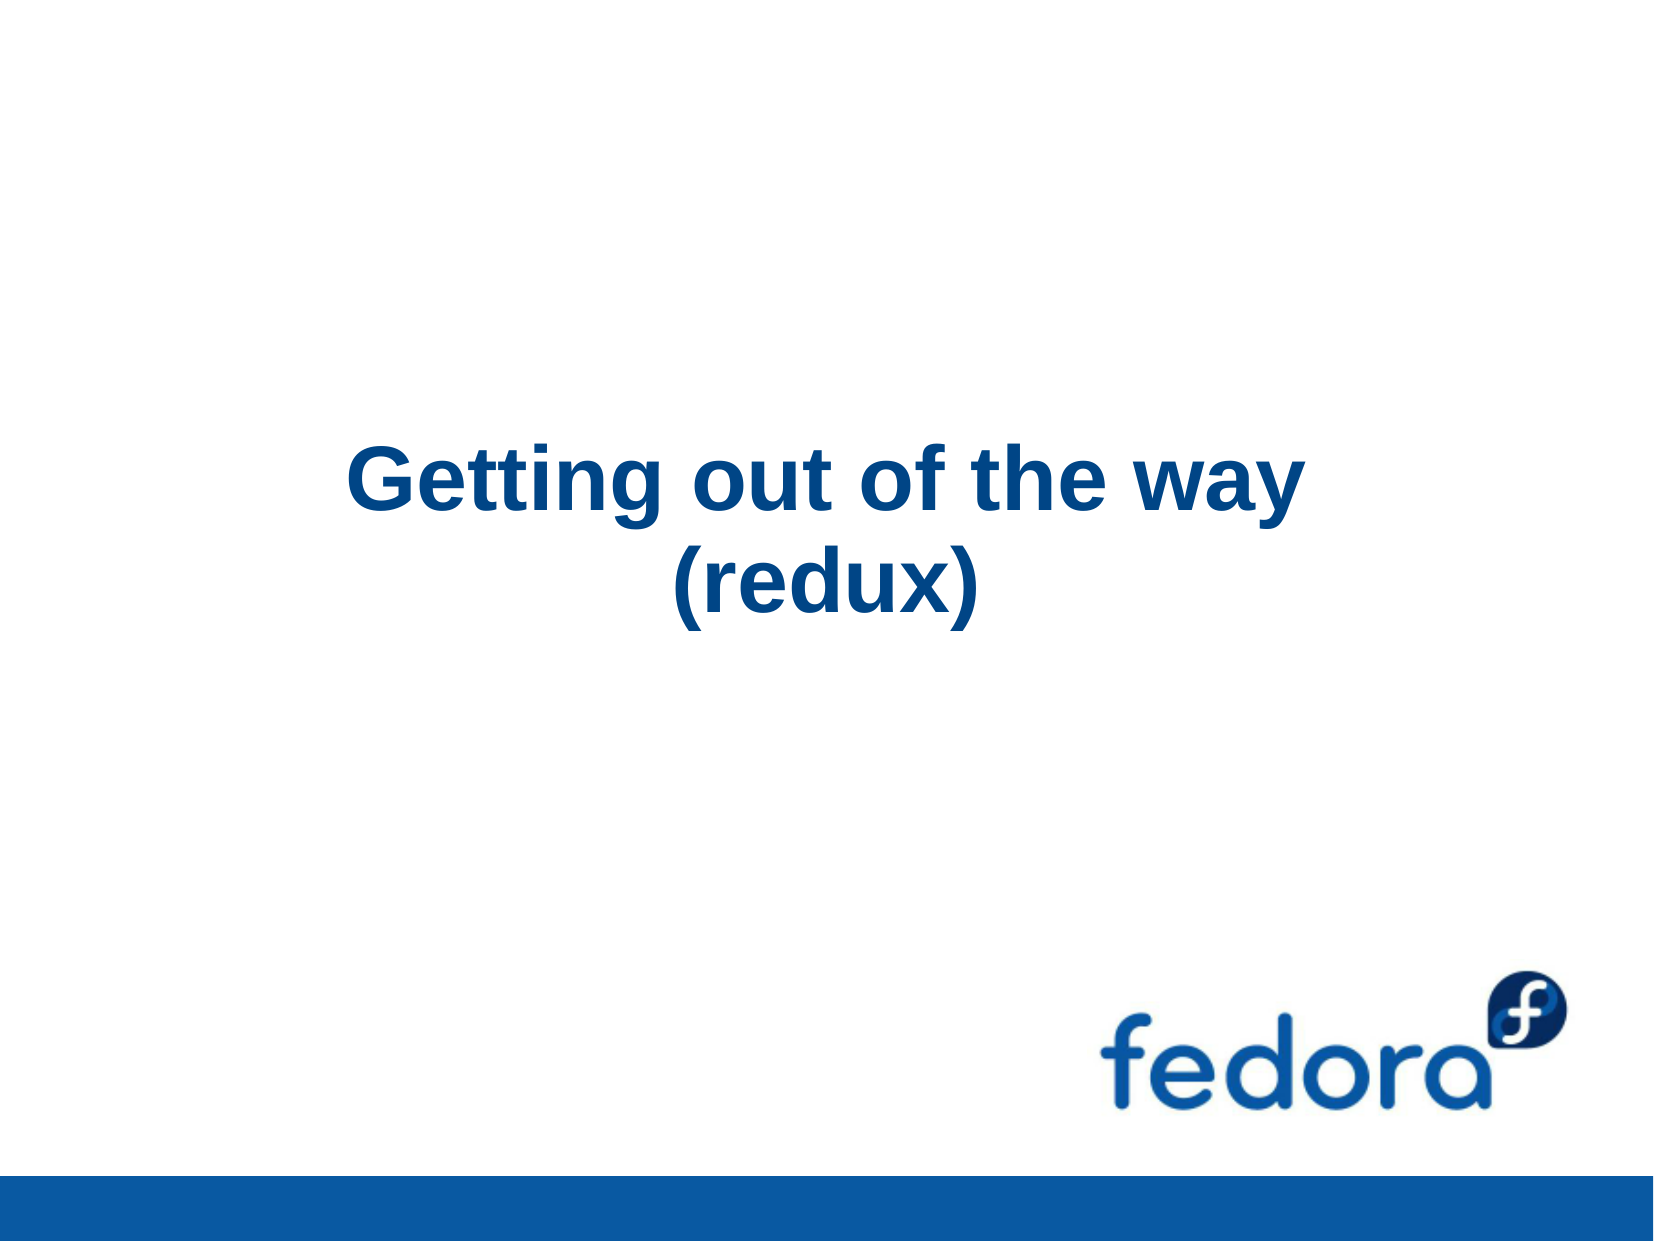

# Getting out of the way (redux)